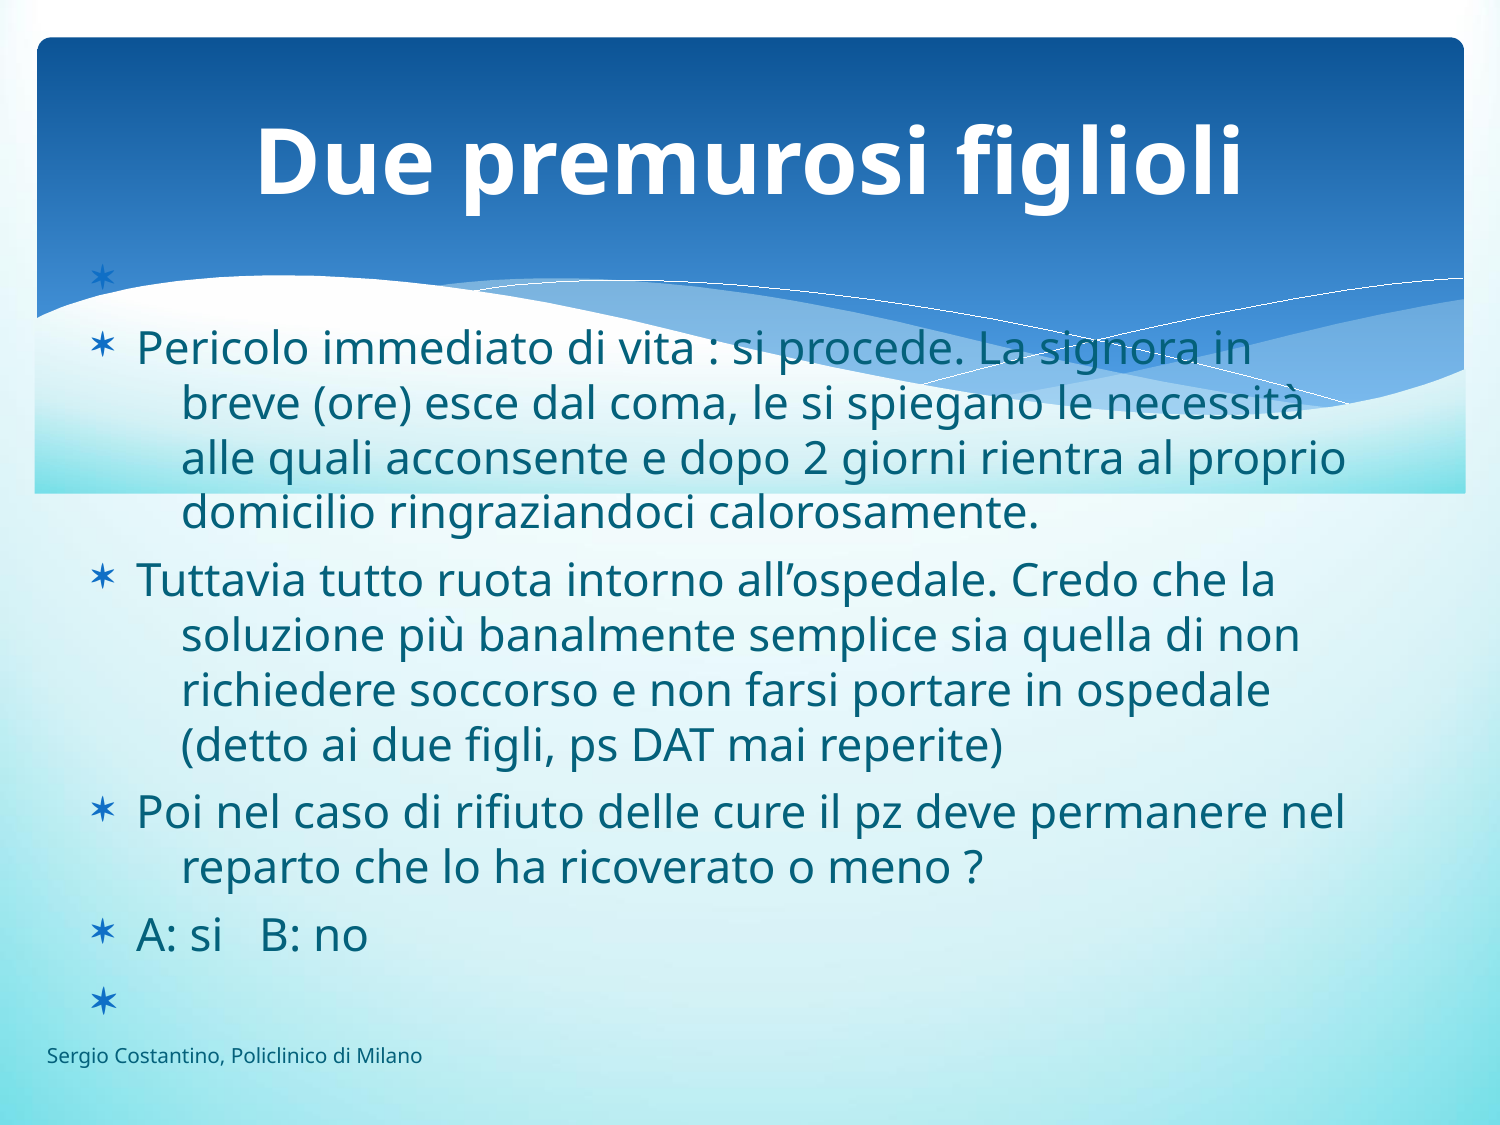

Due premurosi figlioli
# Pericolo immediato di vita : si procede. La signora in breve (ore) esce dal coma, le si spiegano le necessità alle quali acconsente e dopo 2 giorni rientra al proprio domicilio ringraziandoci calorosamente.
Tuttavia tutto ruota intorno all’ospedale. Credo che la soluzione più banalmente semplice sia quella di non richiedere soccorso e non farsi portare in ospedale (detto ai due figli, ps DAT mai reperite)
Poi nel caso di rifiuto delle cure il pz deve permanere nel reparto che lo ha ricoverato o meno ?
A: si B: no
Sergio Costantino, Policlinico di Milano